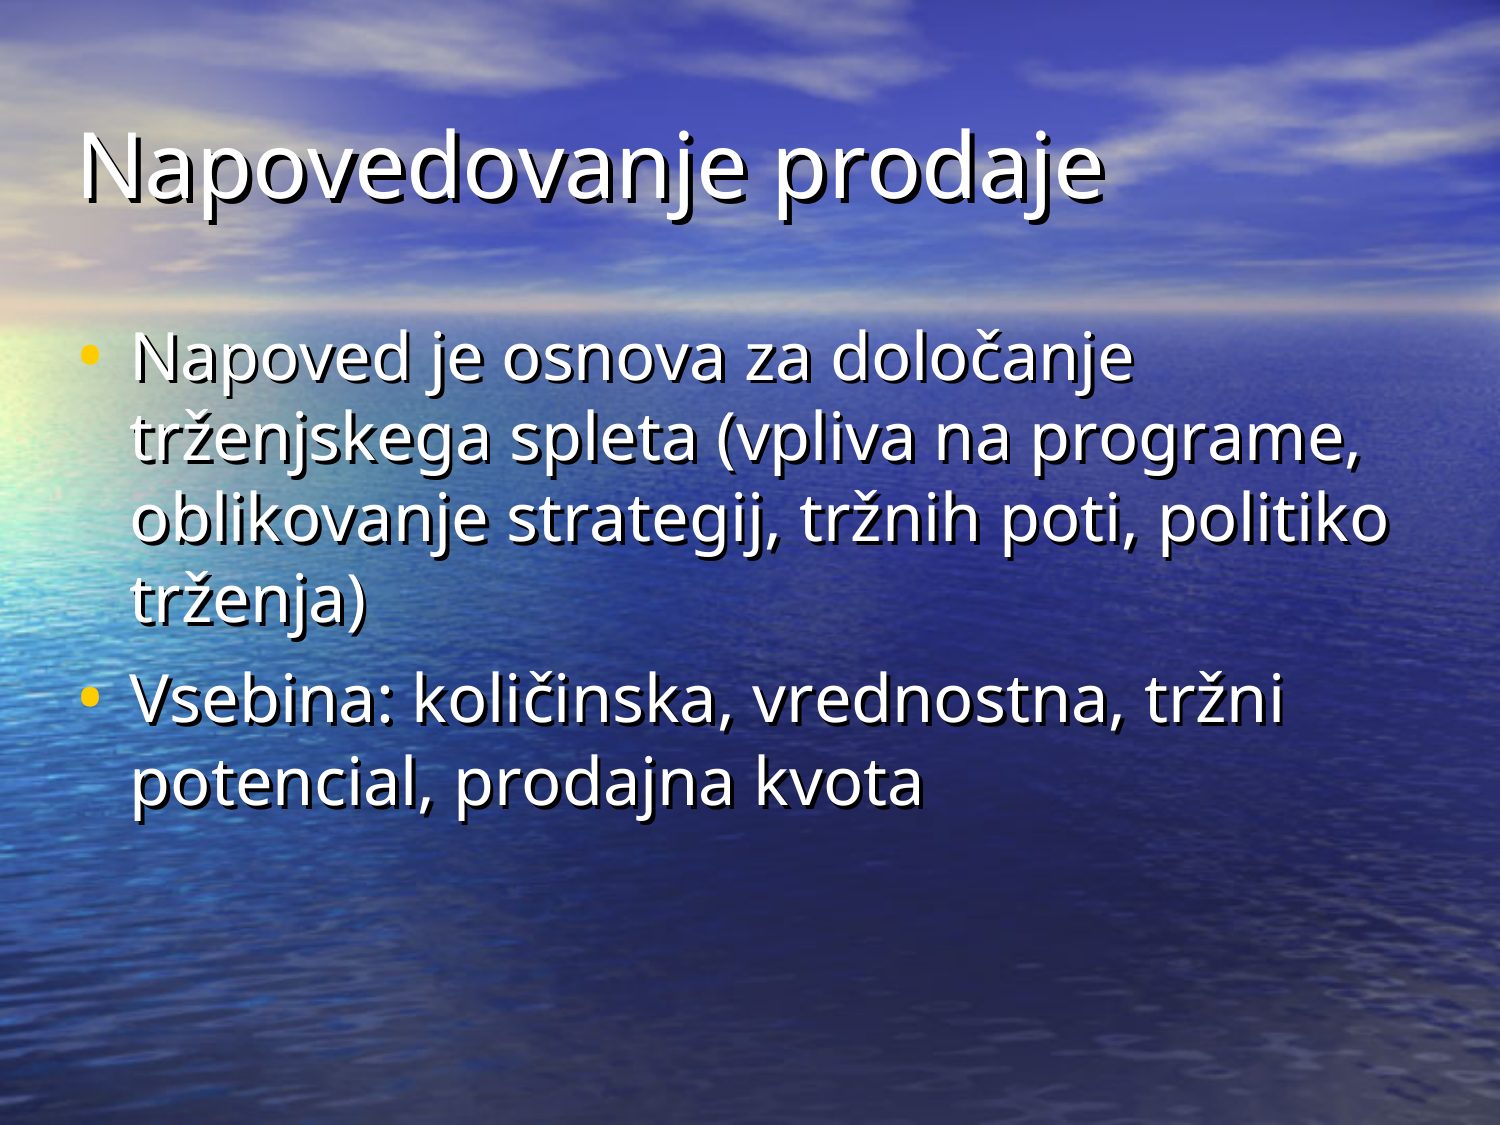

# Napovedovanje prodaje
Napoved je osnova za določanje trženjskega spleta (vpliva na programe, oblikovanje strategij, tržnih poti, politiko trženja)
Vsebina: količinska, vrednostna, tržni potencial, prodajna kvota